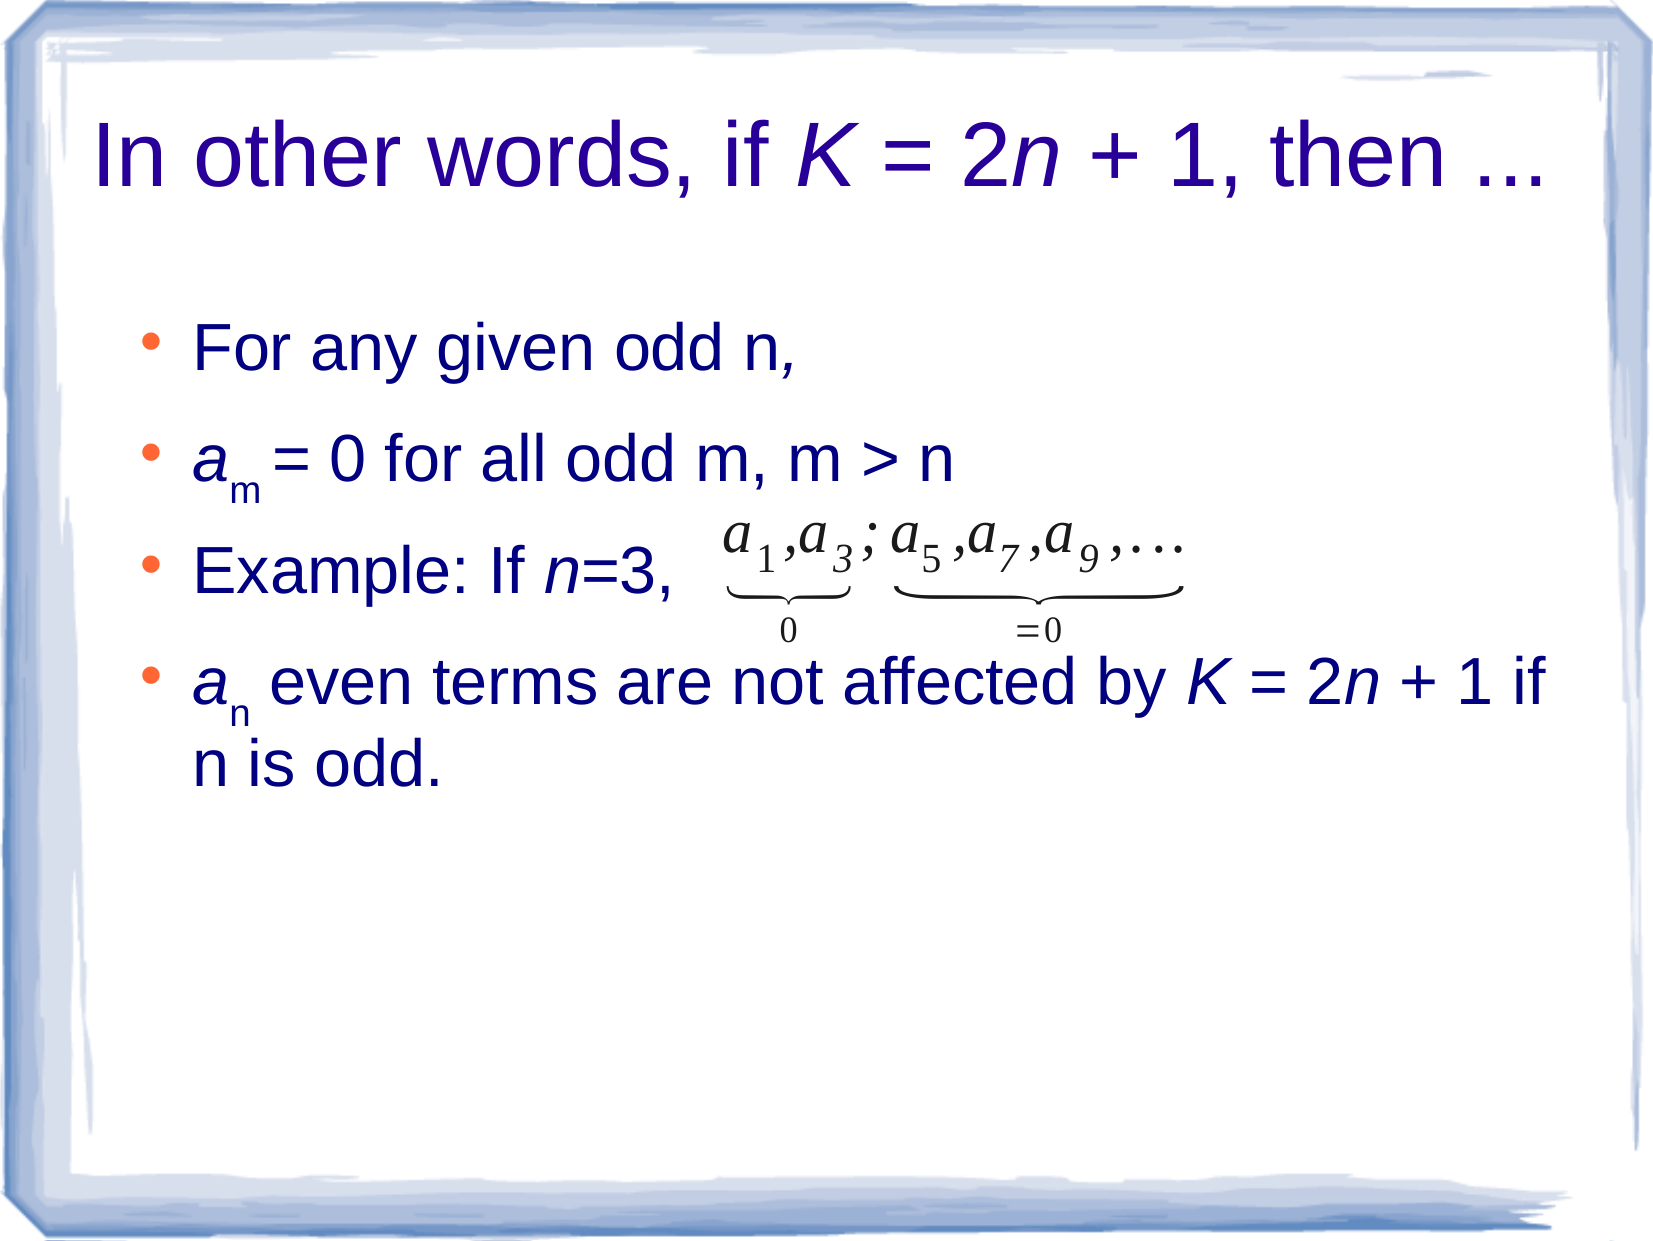

# In other words, if K = 2n + 1, then ...
For any given odd n,
am = 0 for all odd m, m > n
Example: If n=3,
an even terms are not affected by K = 2n + 1 if n is odd.